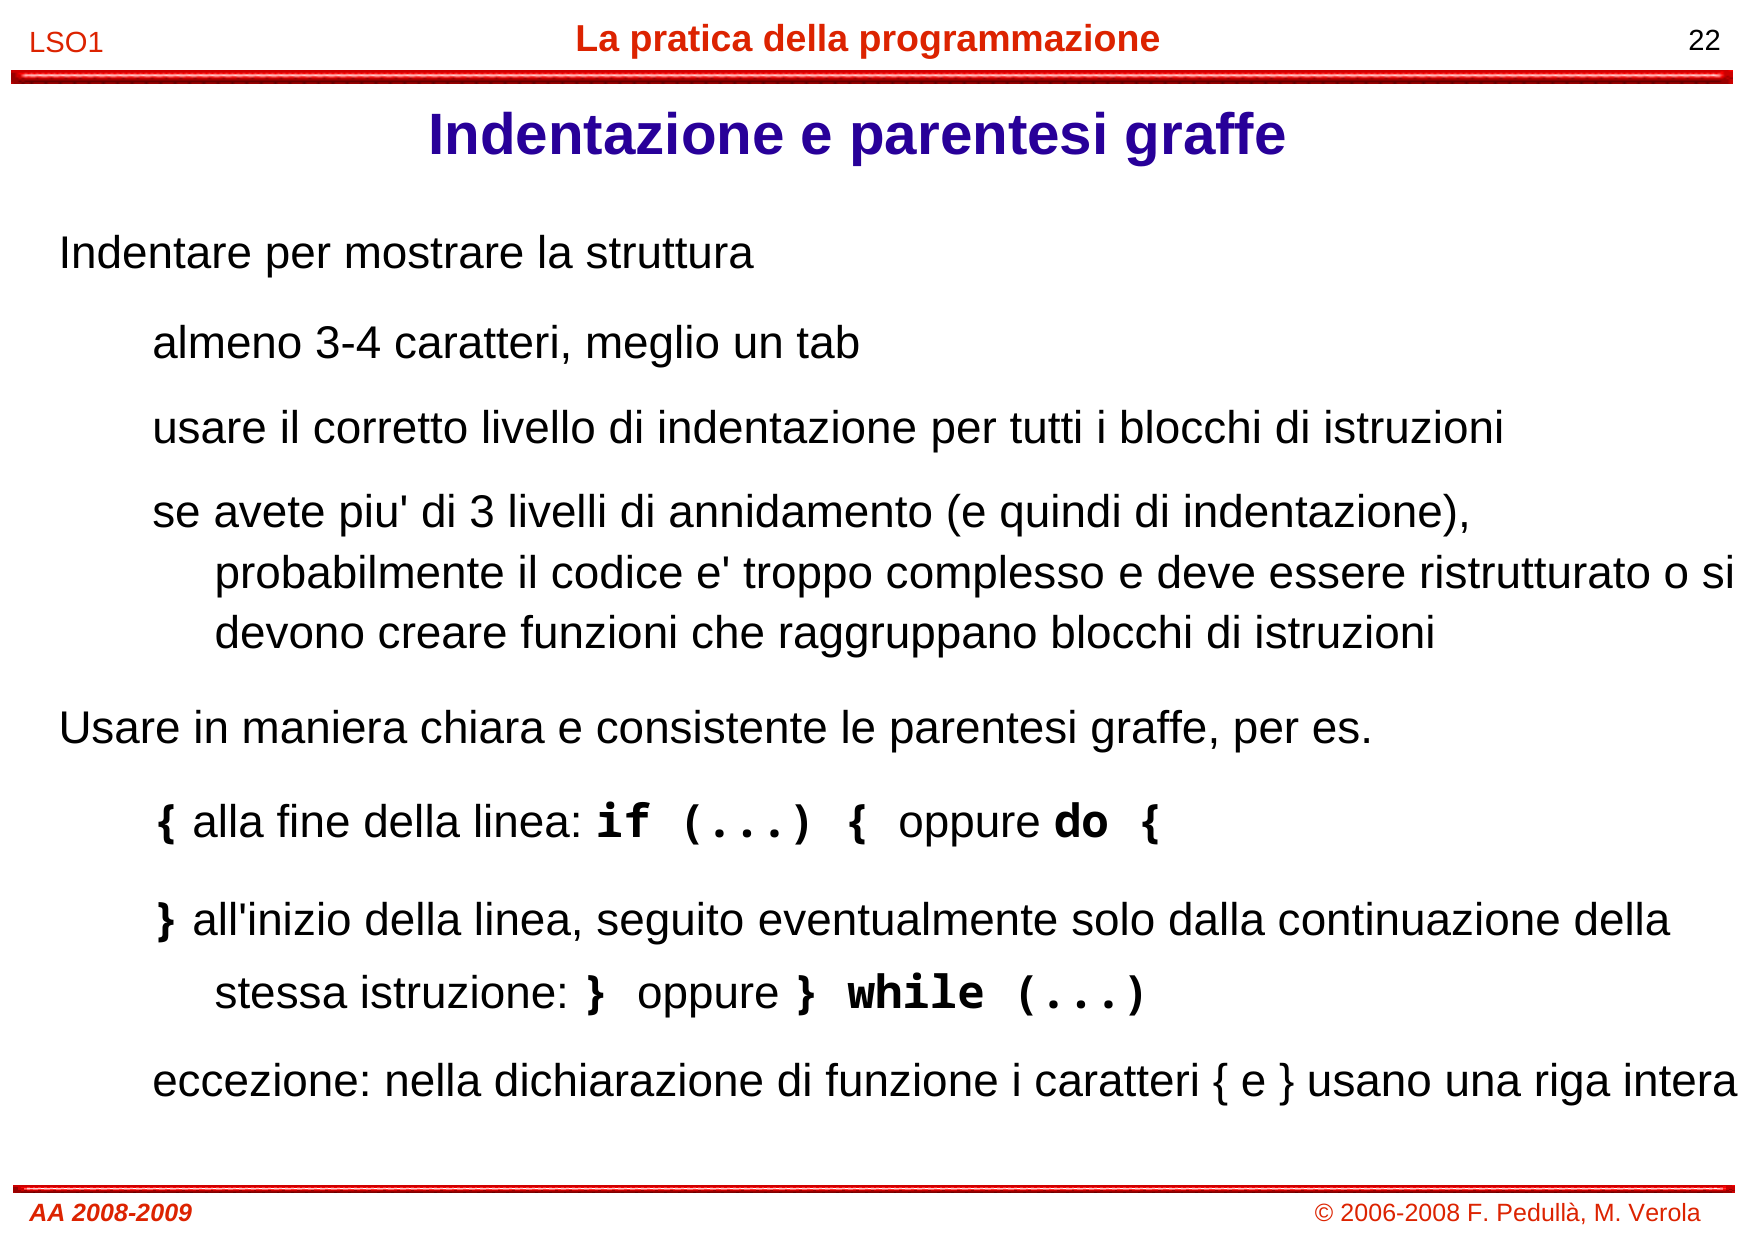

Indentazione e parentesi graffe
# Indentare per mostrare la struttura
almeno 3-4 caratteri, meglio un tab
usare il corretto livello di indentazione per tutti i blocchi di istruzioni
se avete piu' di 3 livelli di annidamento (e quindi di indentazione), probabilmente il codice e' troppo complesso e deve essere ristrutturato o si devono creare funzioni che raggruppano blocchi di istruzioni
Usare in maniera chiara e consistente le parentesi graffe, per es.
{ alla fine della linea: if (...) { oppure do {
} all'inizio della linea, seguito eventualmente solo dalla continuazione della stessa istruzione: } oppure } while (...)
eccezione: nella dichiarazione di funzione i caratteri { e } usano una riga intera